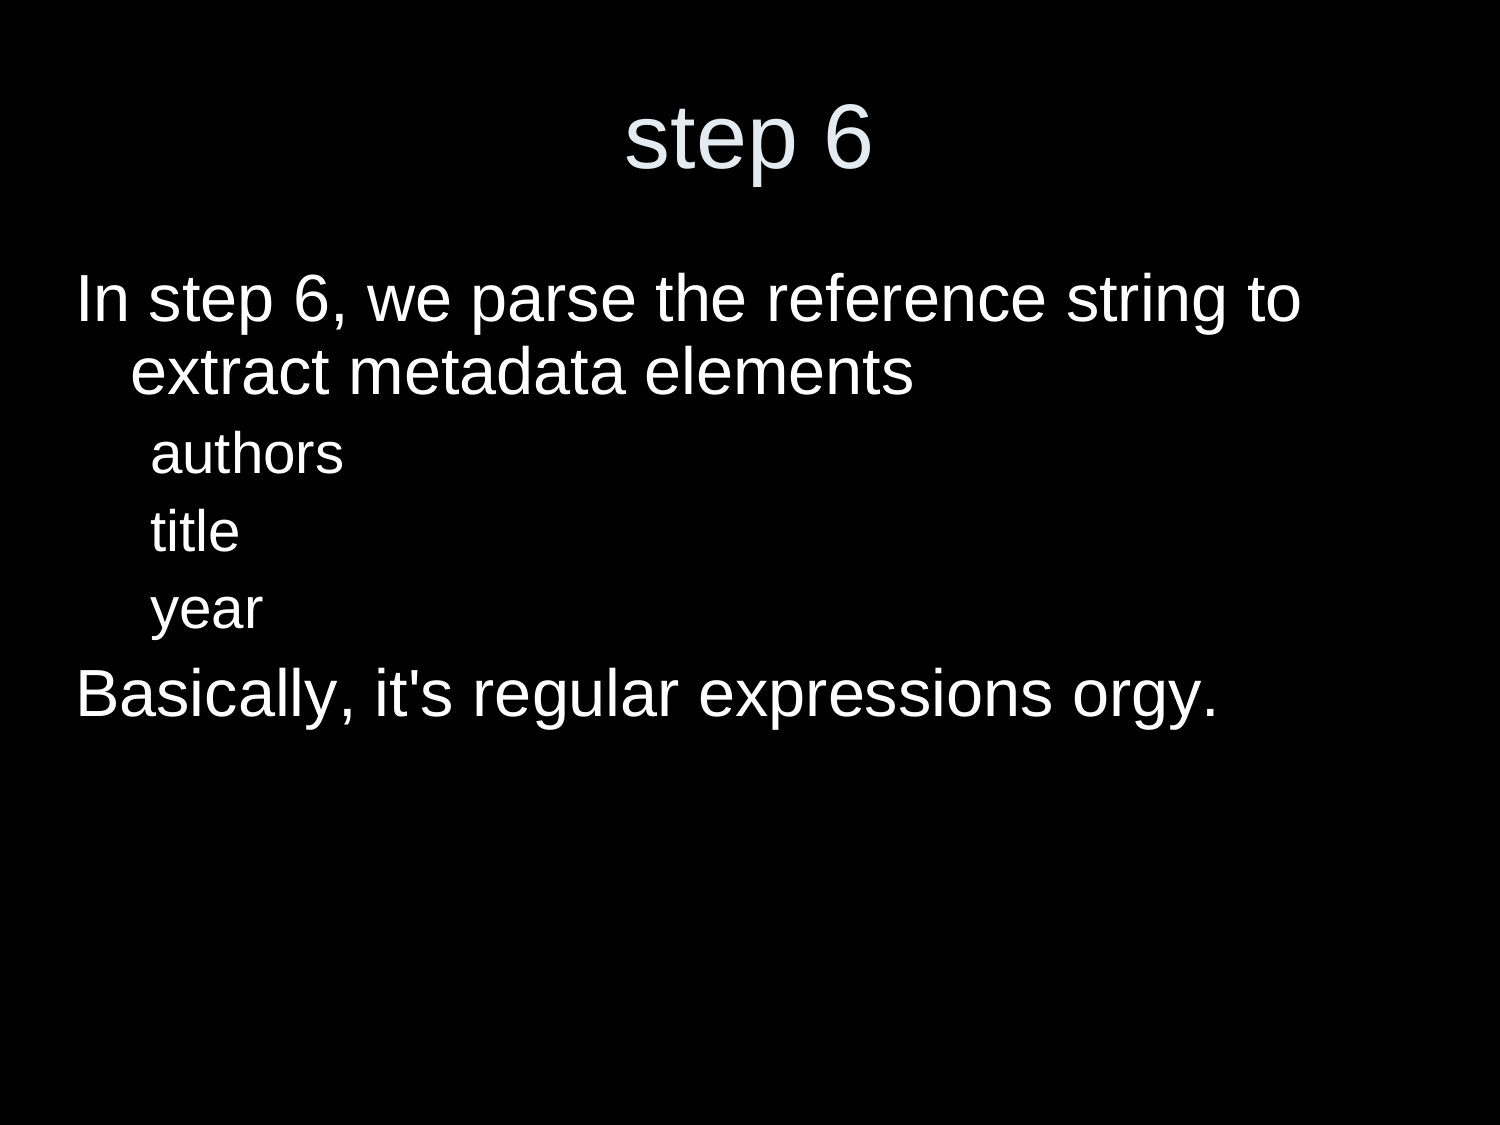

# step 6
In step 6, we parse the reference string to extract metadata elements
authors
title
year
Basically, it's regular expressions orgy.